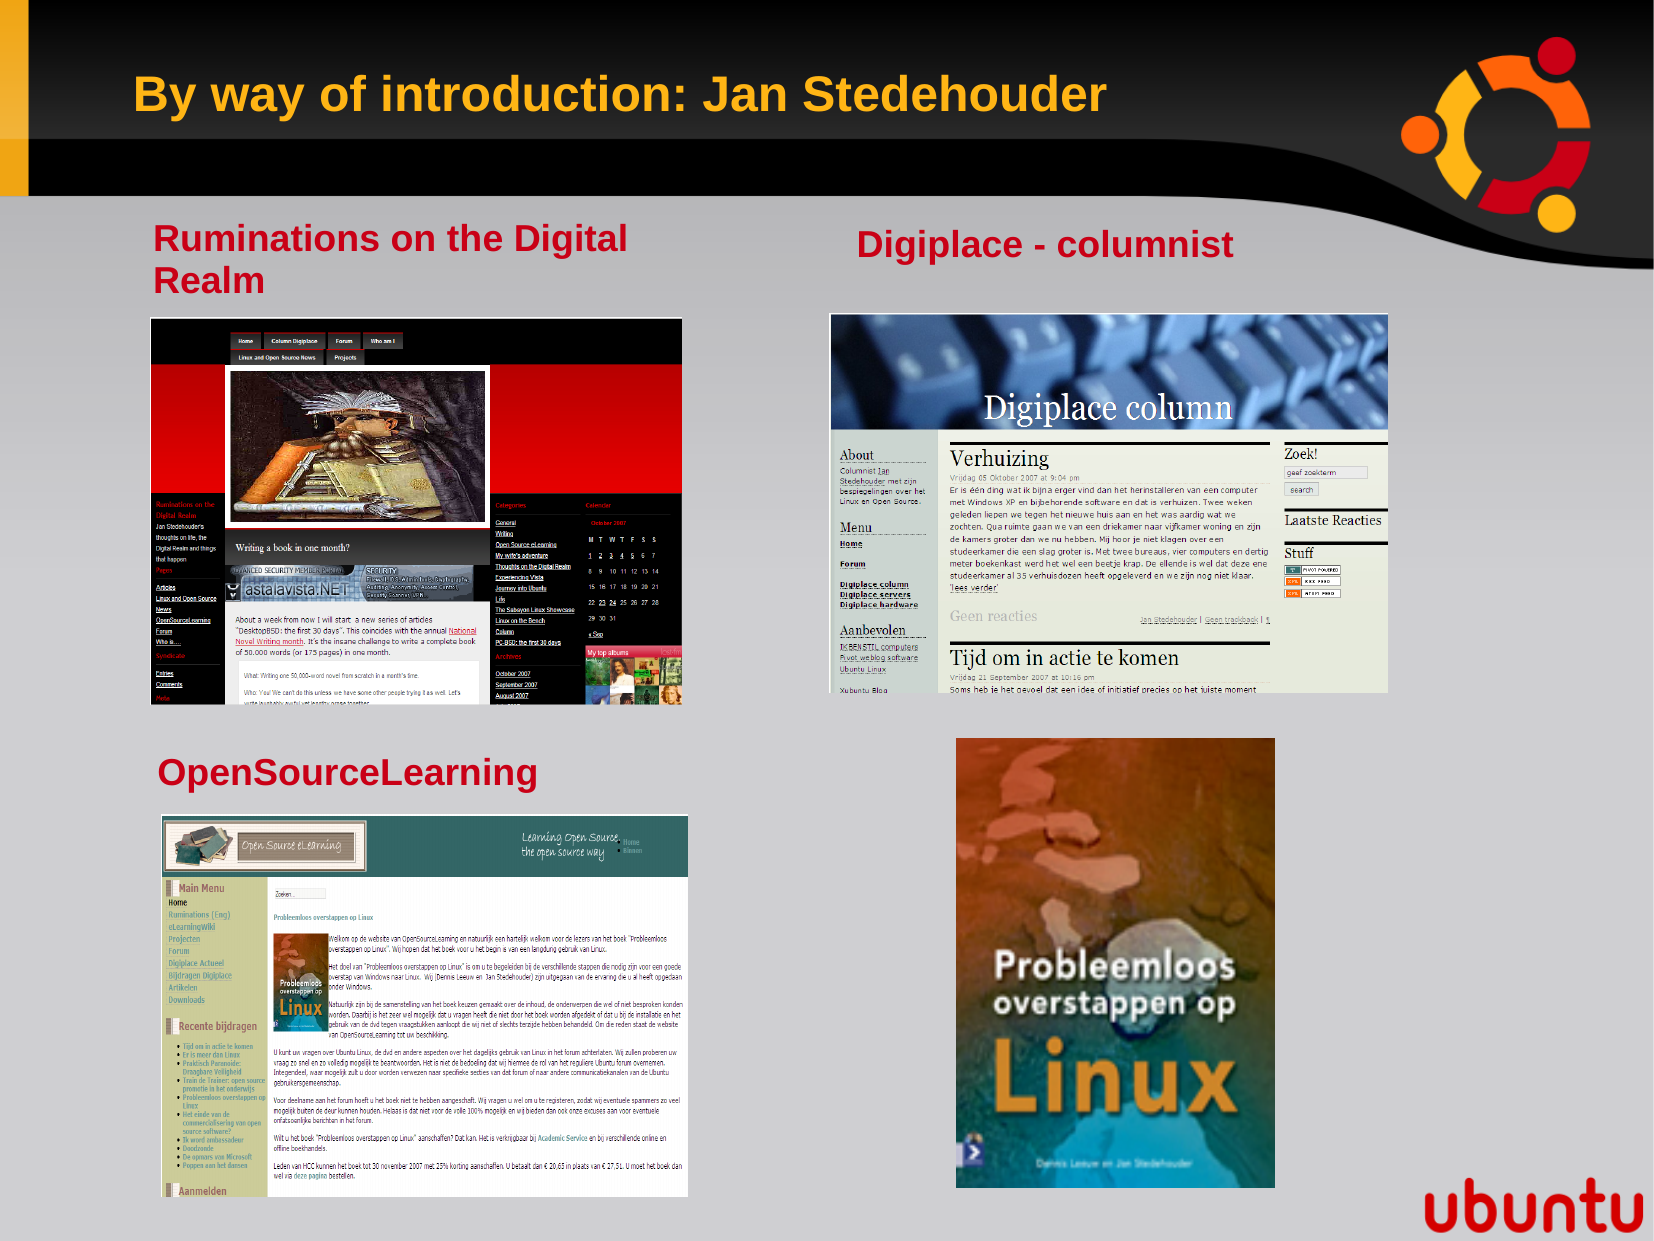

By way of introduction: Jan Stedehouder
Ruminations on the Digital Realm
Digiplace - columnist
OpenSourceLearning